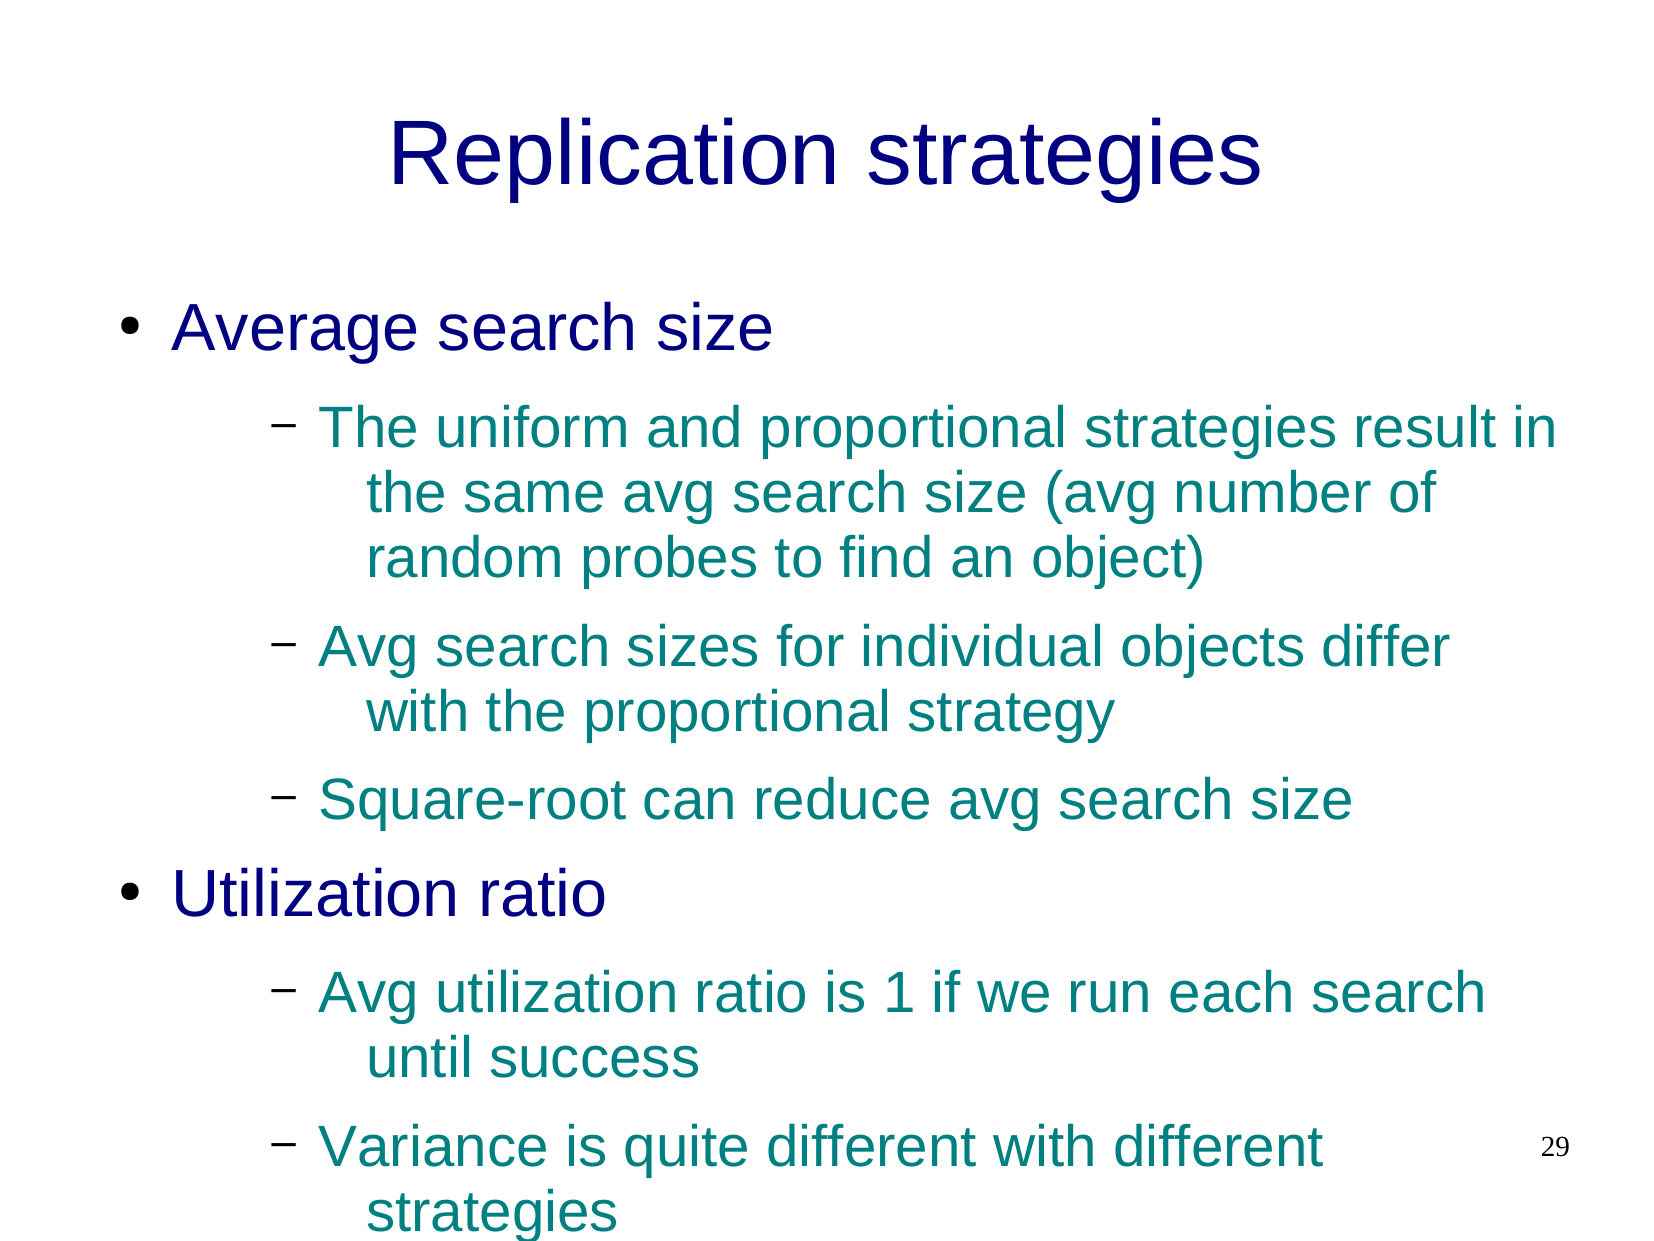

# Replication strategies
Average search size
The uniform and proportional strategies result in the same avg search size (avg number of random probes to find an object)
Avg search sizes for individual objects differ with the proportional strategy
Square-root can reduce avg search size
Utilization ratio
Avg utilization ratio is 1 if we run each search until success
Variance is quite different with different strategies
29